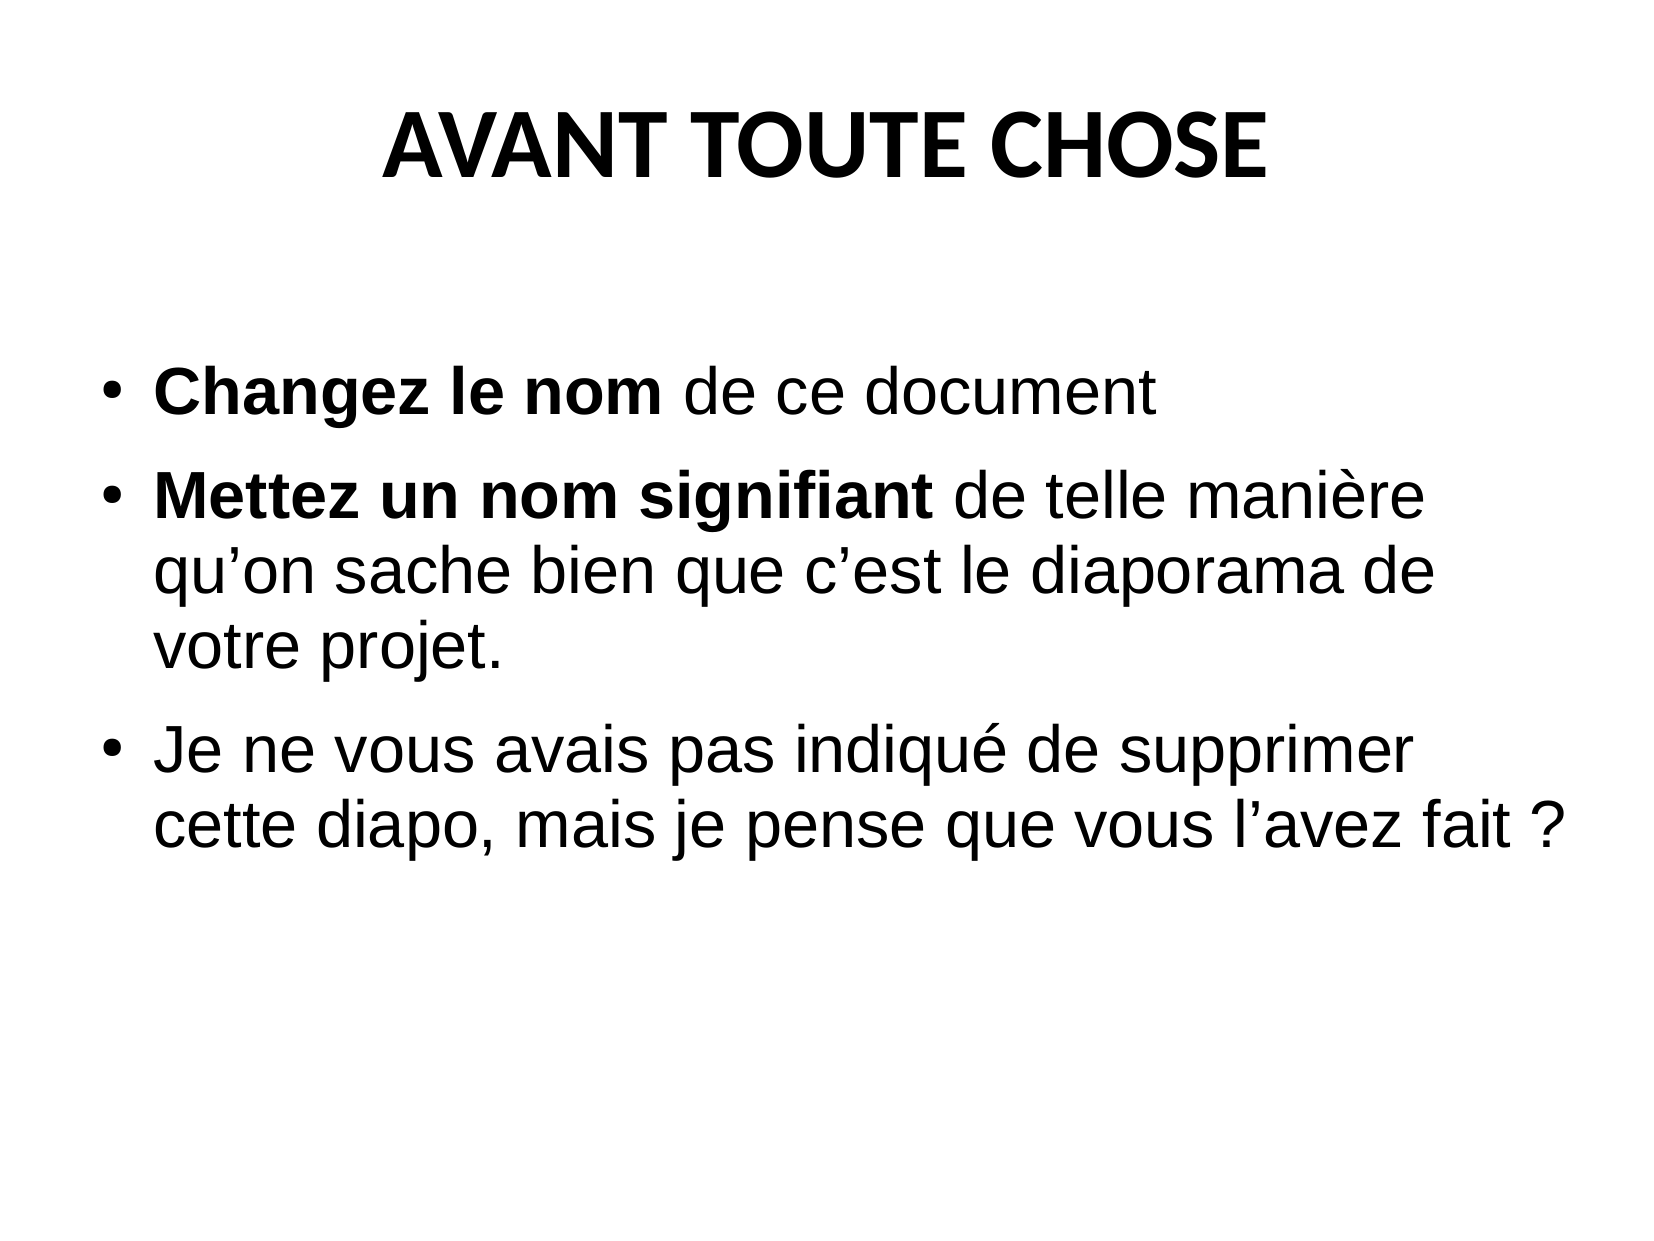

# AVANT TOUTE CHOSE
Changez le nom de ce document
Mettez un nom signifiant de telle manière qu’on sache bien que c’est le diaporama de votre projet.
Je ne vous avais pas indiqué de supprimer cette diapo, mais je pense que vous l’avez fait ?